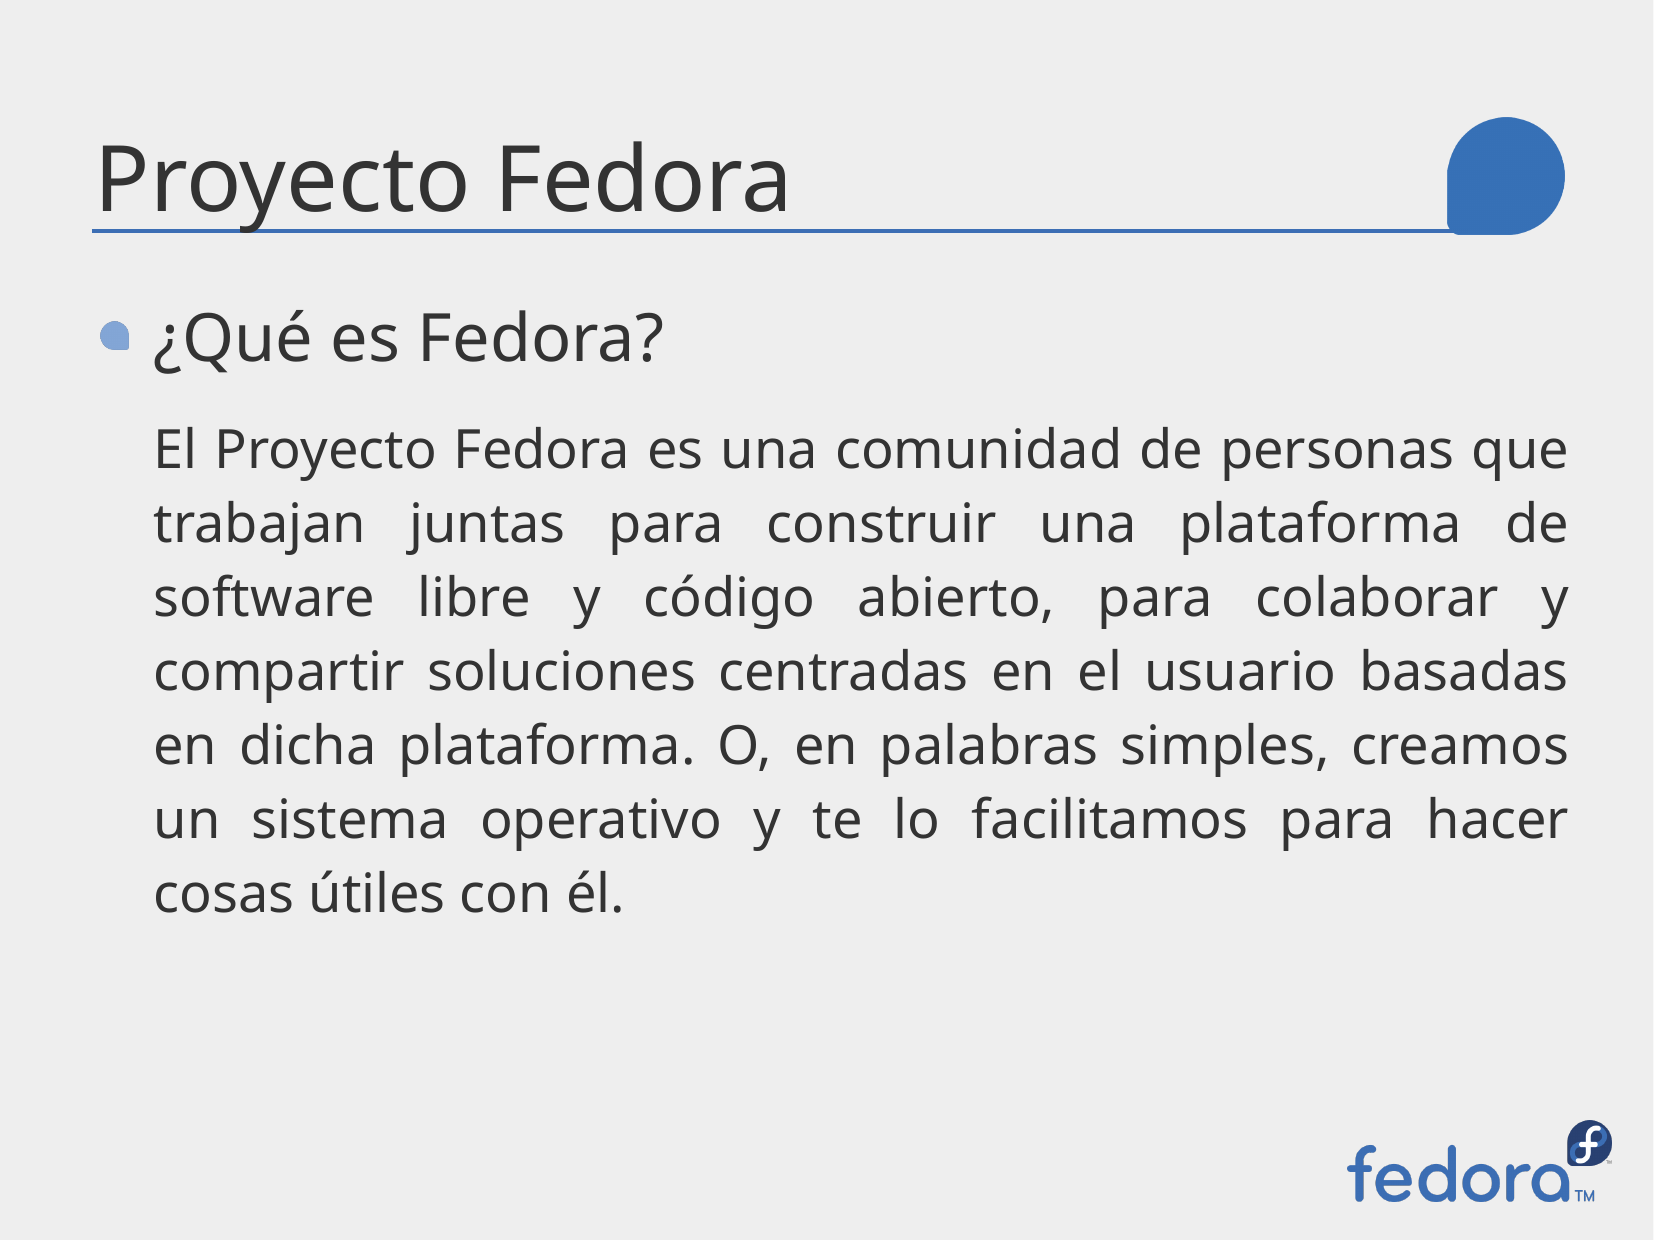

Proyecto Fedora
# ¿Qué es Fedora?
El Proyecto Fedora es una comunidad de personas que trabajan juntas para construir una plataforma de software libre y código abierto, para colaborar y compartir soluciones centradas en el usuario basadas en dicha plataforma. O, en palabras simples, creamos un sistema operativo y te lo facilitamos para hacer cosas útiles con él.